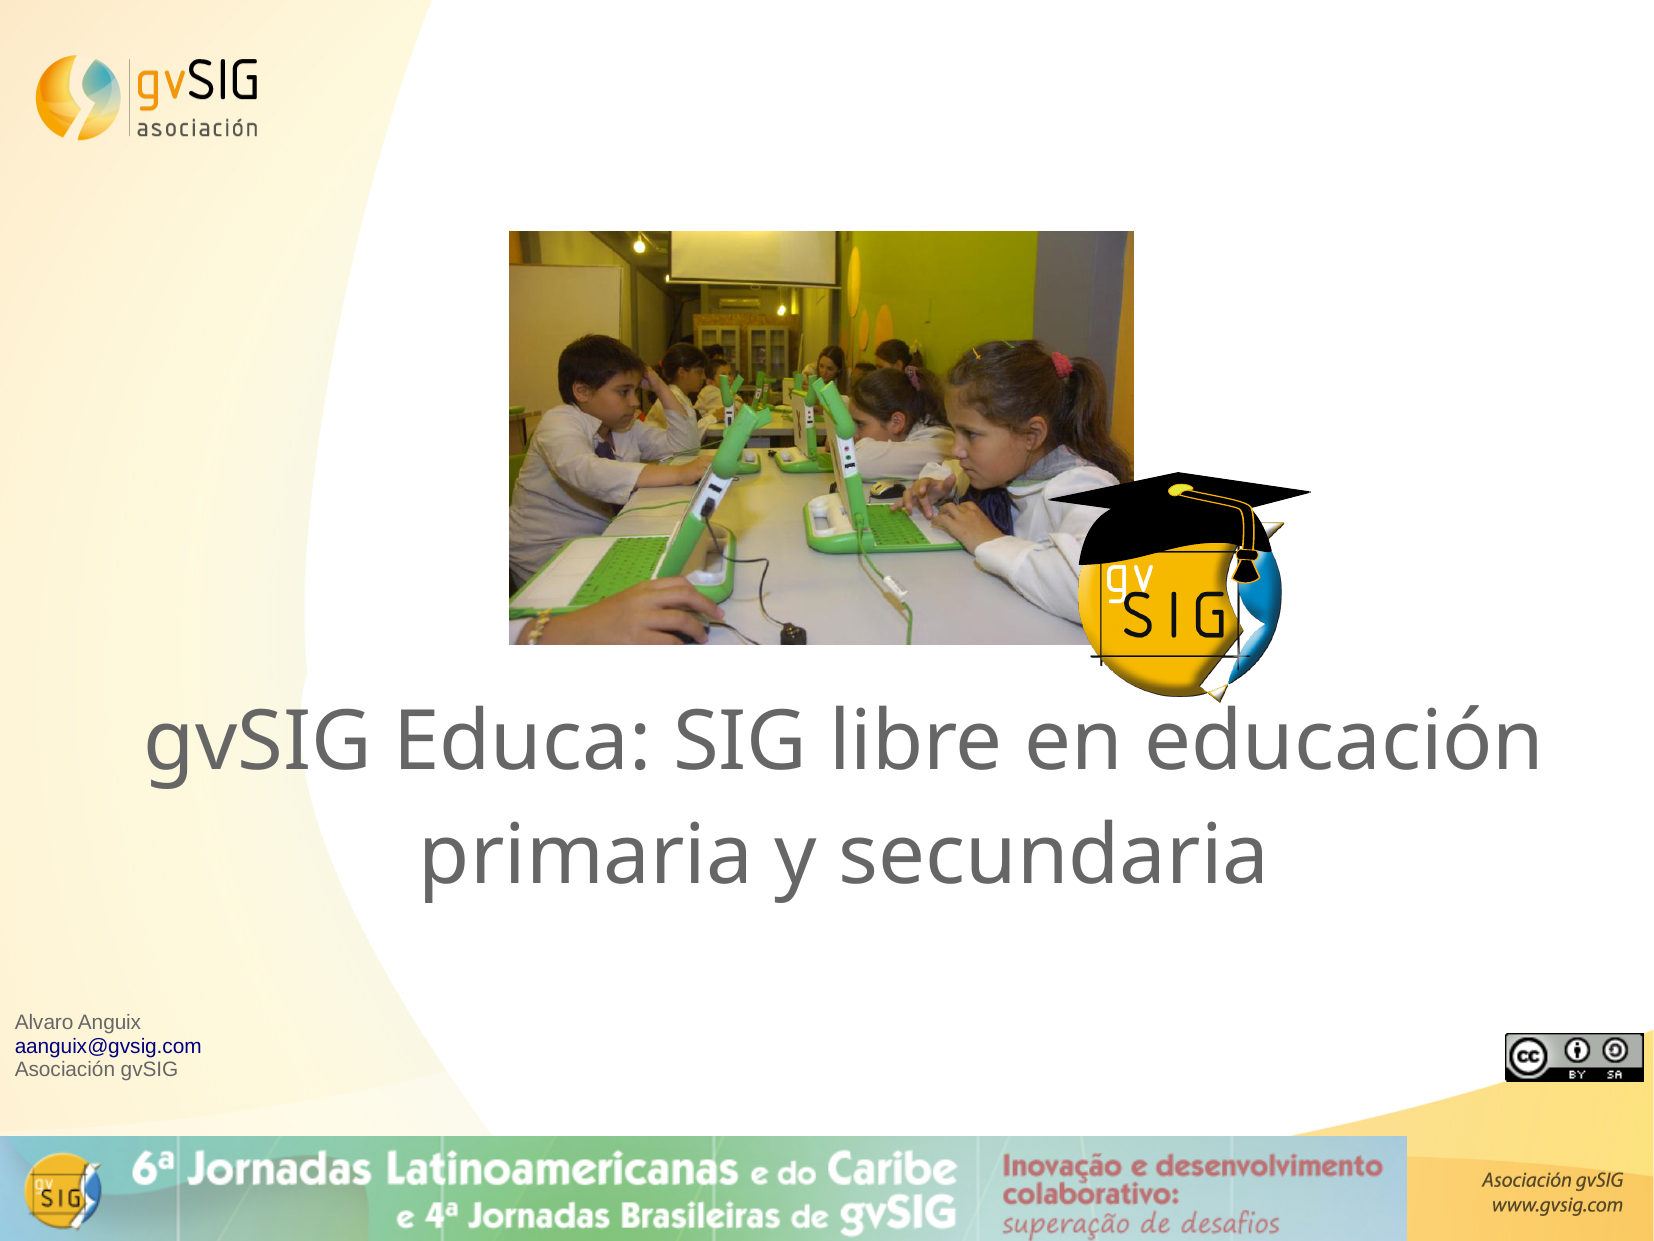

# gvSIG Educa: SIG libre en educación primaria y secundaria
Alvaro Anguix
aanguix@gvsig.com
Asociación gvSIG